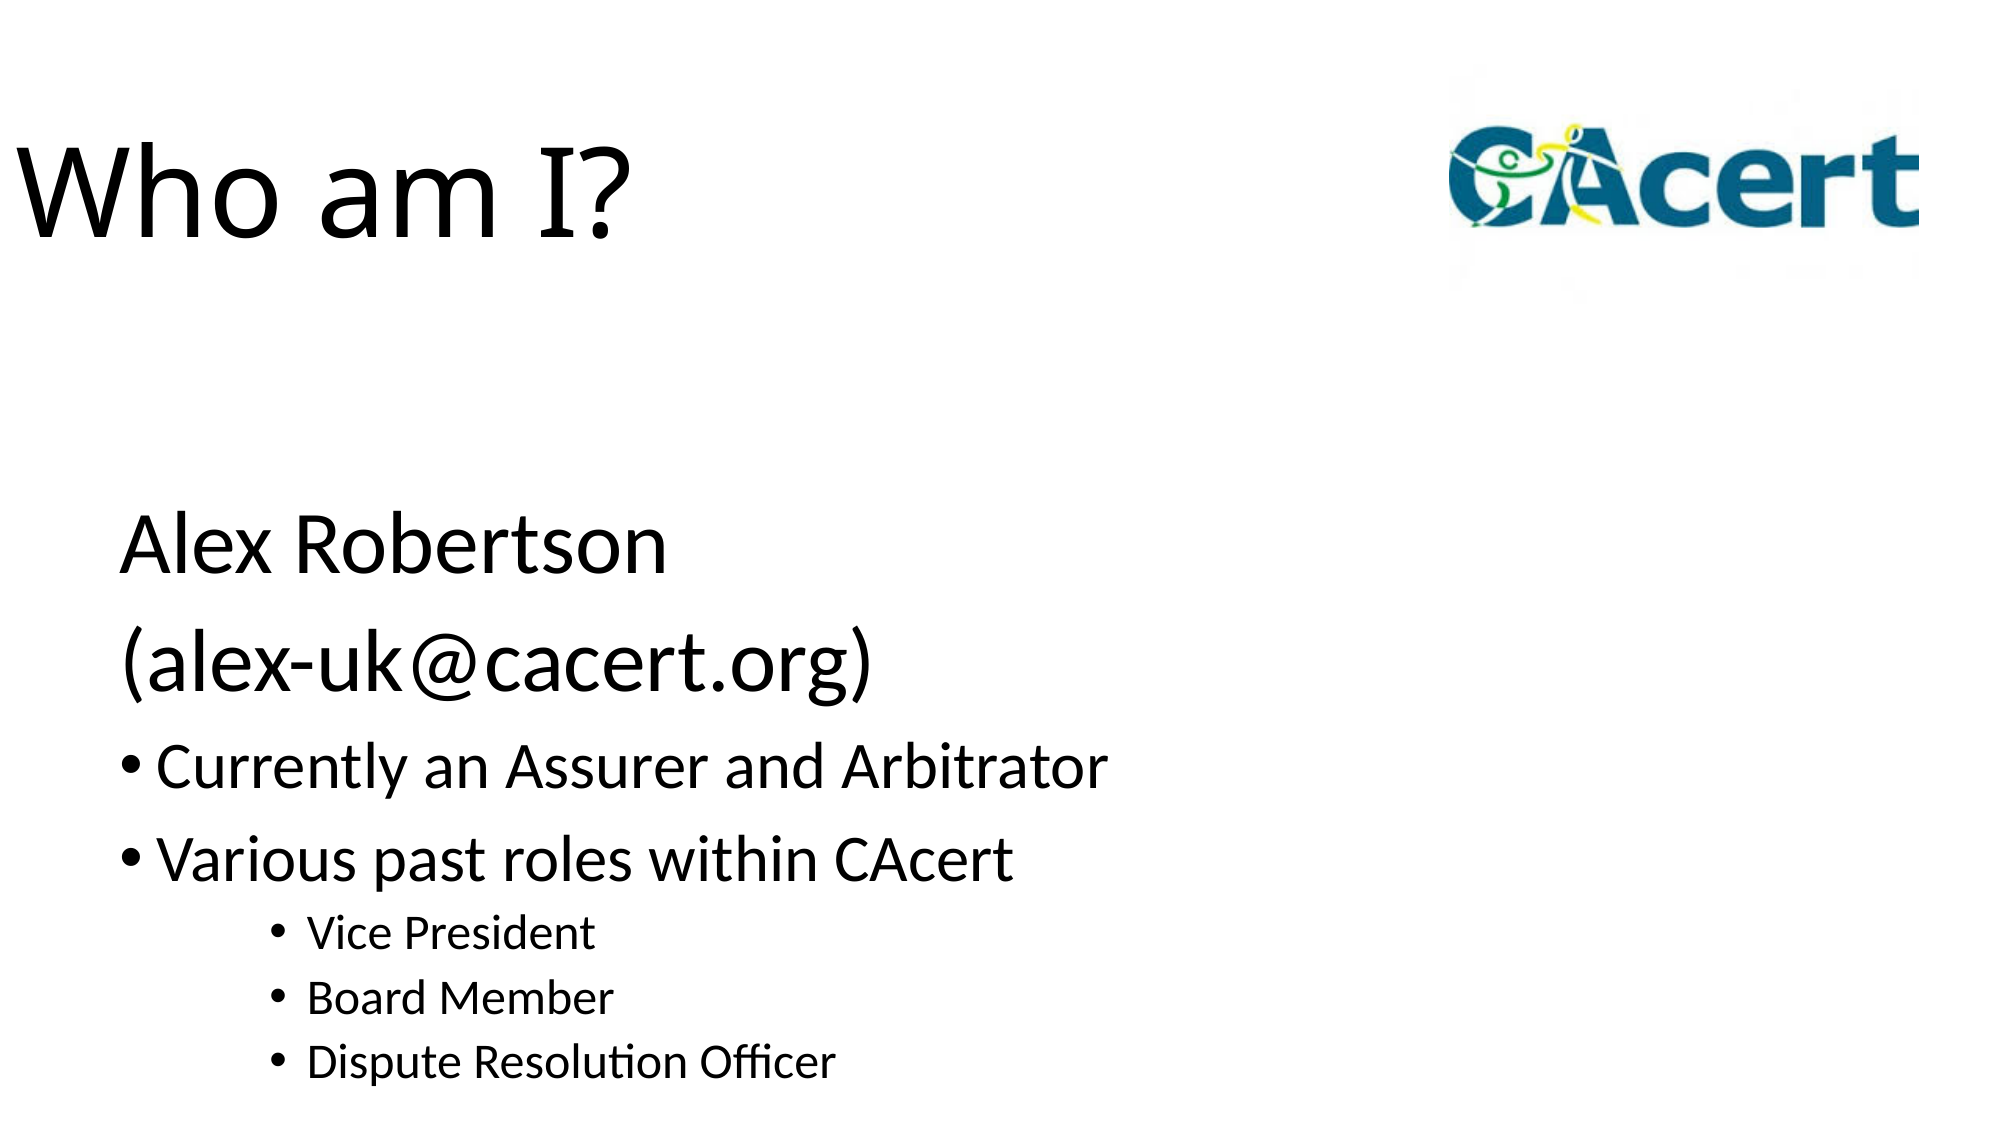

# Who am I?
Alex Robertson
(alex-uk@cacert.org)
Currently an Assurer and Arbitrator
Various past roles within CAcert
Vice President
Board Member
Dispute Resolution Officer